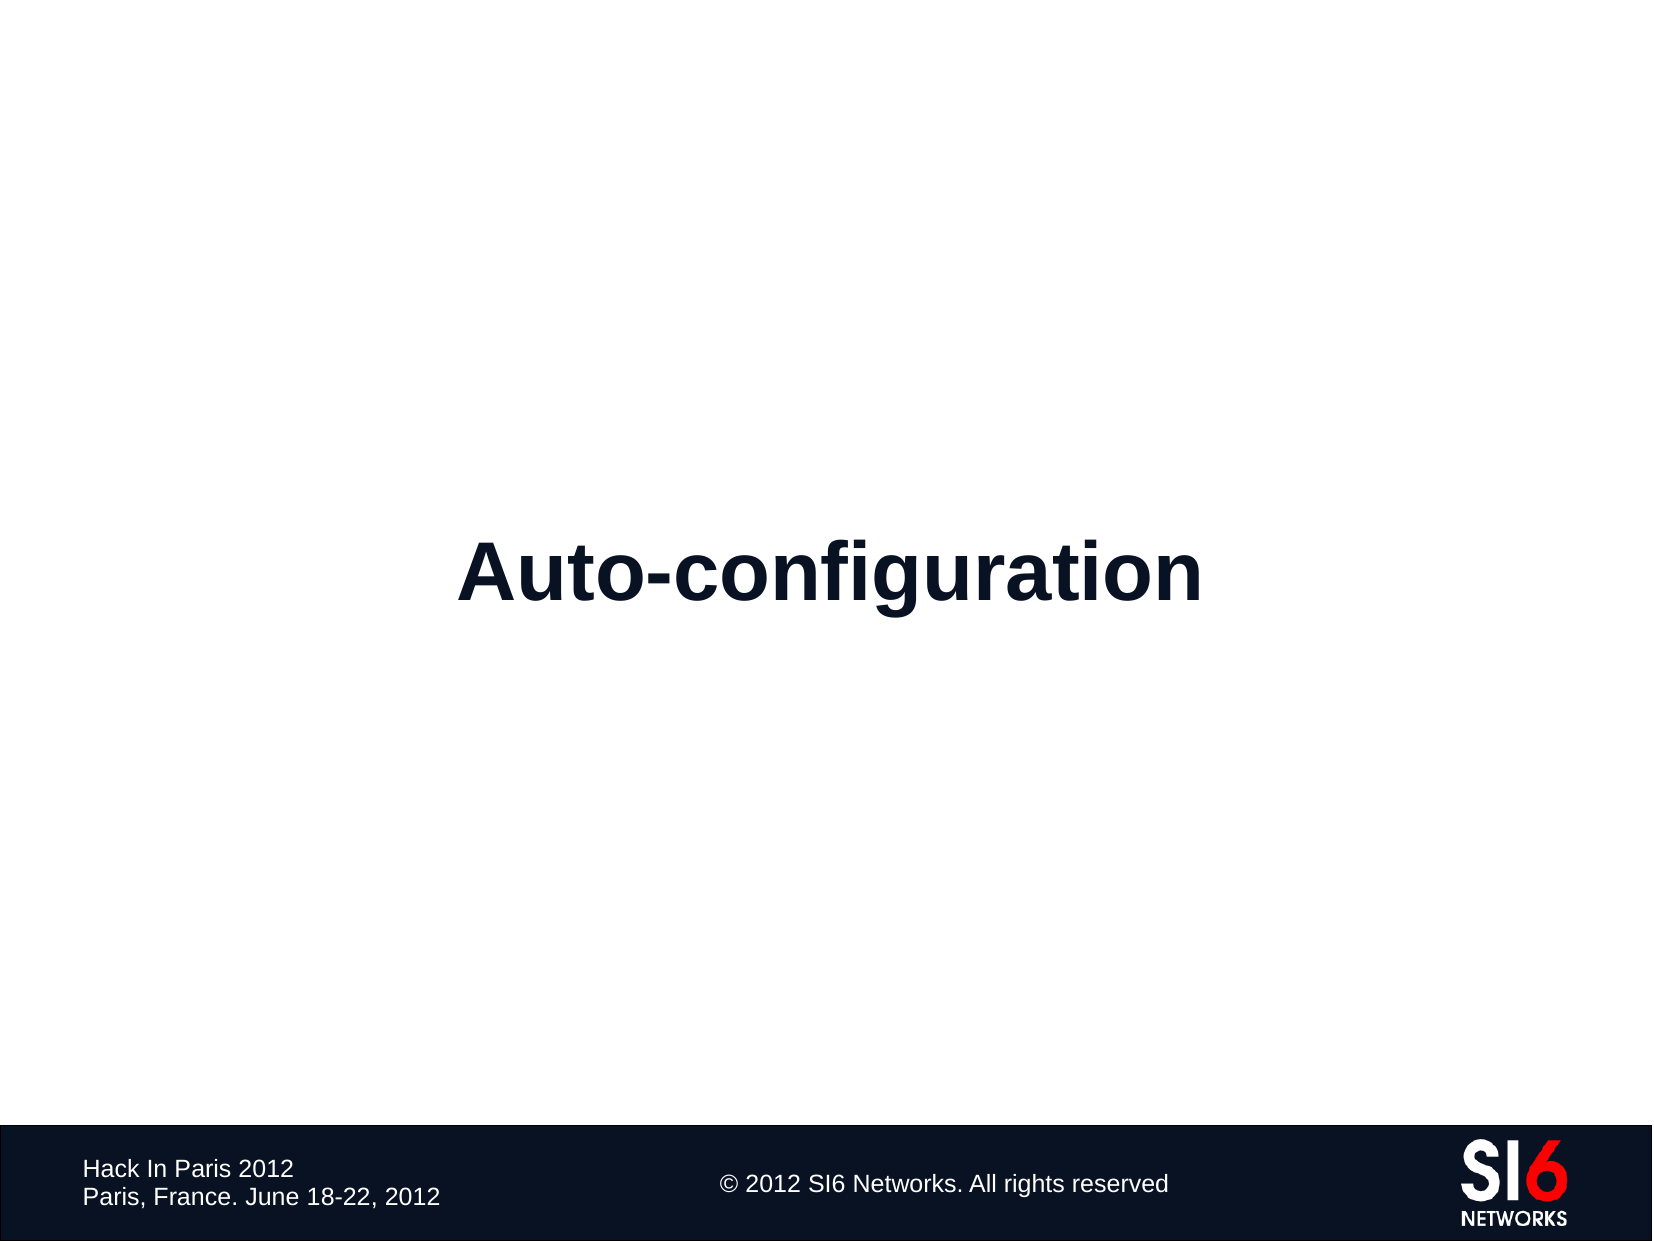

# Auto-configuration
Congreso de Seguridad en Computo 2011
25